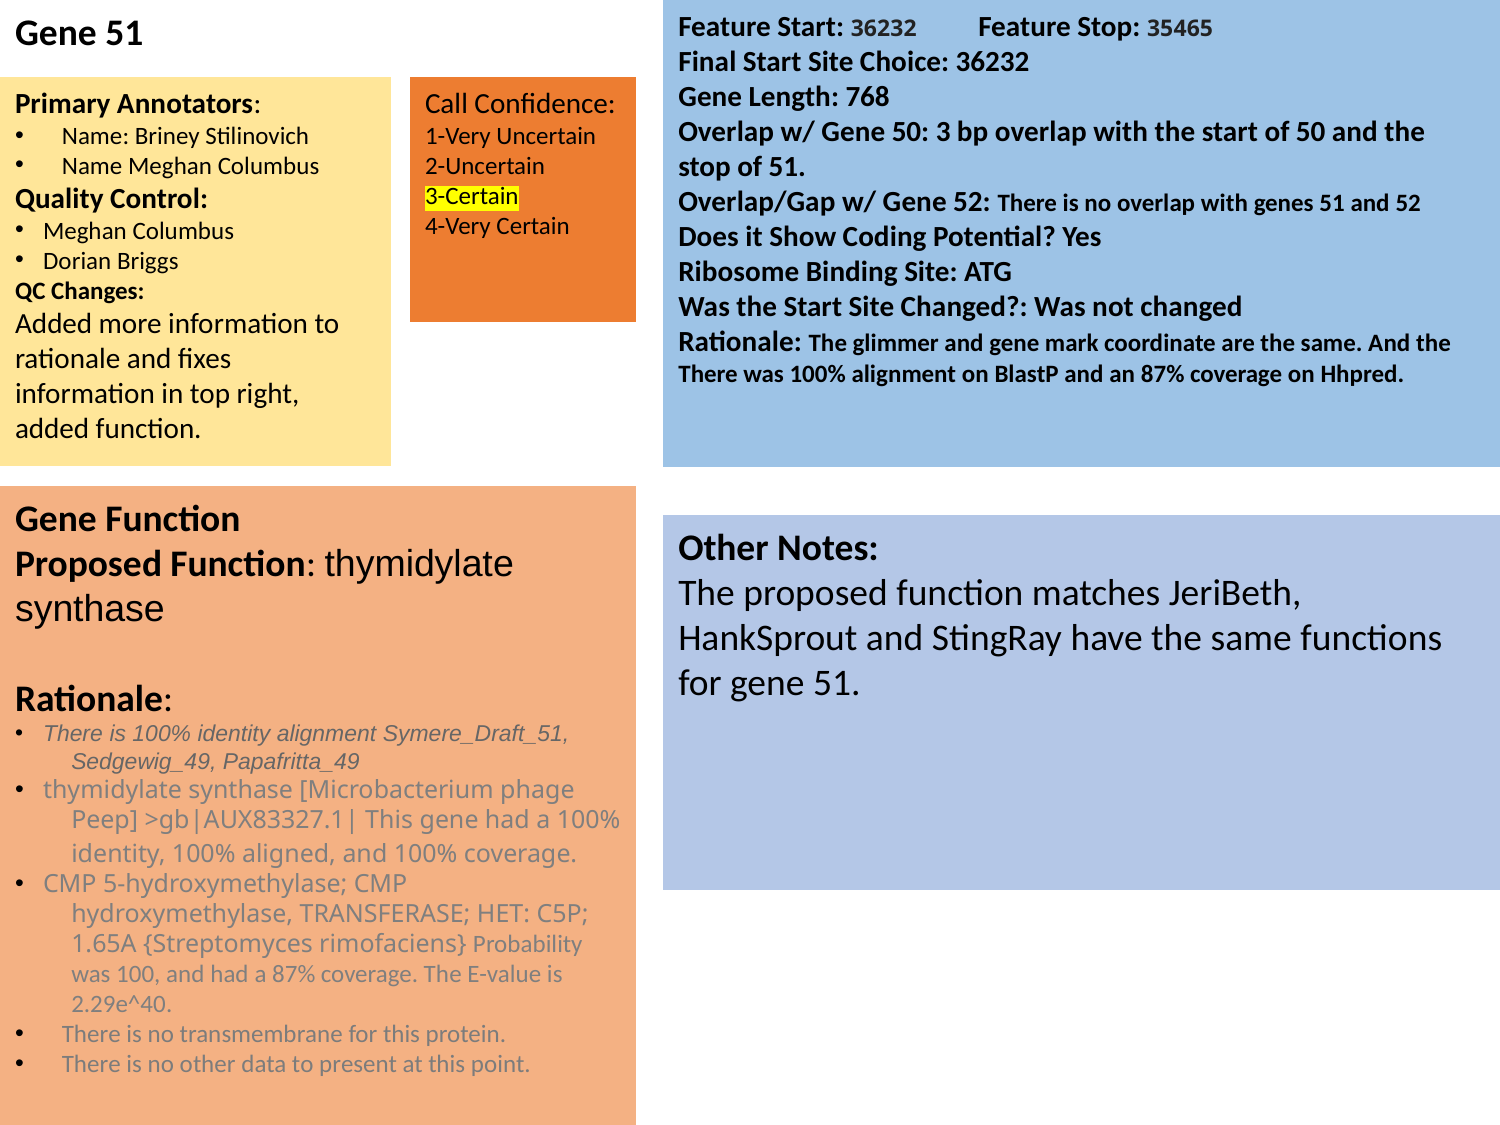

Gene 51
Feature Start: 36232 	Feature Stop: 35465
Final Start Site Choice: 36232
Gene Length: 768
Overlap w/ Gene 50: 3 bp overlap with the start of 50 and the stop of 51.
Overlap/Gap w/ Gene 52: There is no overlap with genes 51 and 52
Does it Show Coding Potential? Yes
Ribosome Binding Site: ATG
Was the Start Site Changed?: Was not changed
Rationale: The glimmer and gene mark coordinate are the same. And the There was 100% alignment on BlastP and an 87% coverage on Hhpred.
Primary Annotators:
Name: Briney Stilinovich
Name Meghan Columbus
Quality Control:
Meghan Columbus
Dorian Briggs
QC Changes:
Added more information to rationale and fixes information in top right, added function.
Call Confidence:
1-Very Uncertain
2-Uncertain
3-Certain
4-Very Certain
Gene Function
Proposed Function: thymidylate synthase
Rationale:
There is 100% identity alignment Symere_Draft_51, Sedgewig_49, Papafritta_49
thymidylate synthase [Microbacterium phage Peep] >gb|AUX83327.1| This gene had a 100% identity, 100% aligned, and 100% coverage.
CMP 5-hydroxymethylase; CMP hydroxymethylase, TRANSFERASE; HET: C5P; 1.65A {Streptomyces rimofaciens} Probability was 100, and had a 87% coverage. The E-value is 2.29e^40.
There is no transmembrane for this protein.
There is no other data to present at this point.
Other Notes:
The proposed function matches JeriBeth, HankSprout and StingRay have the same functions for gene 51.